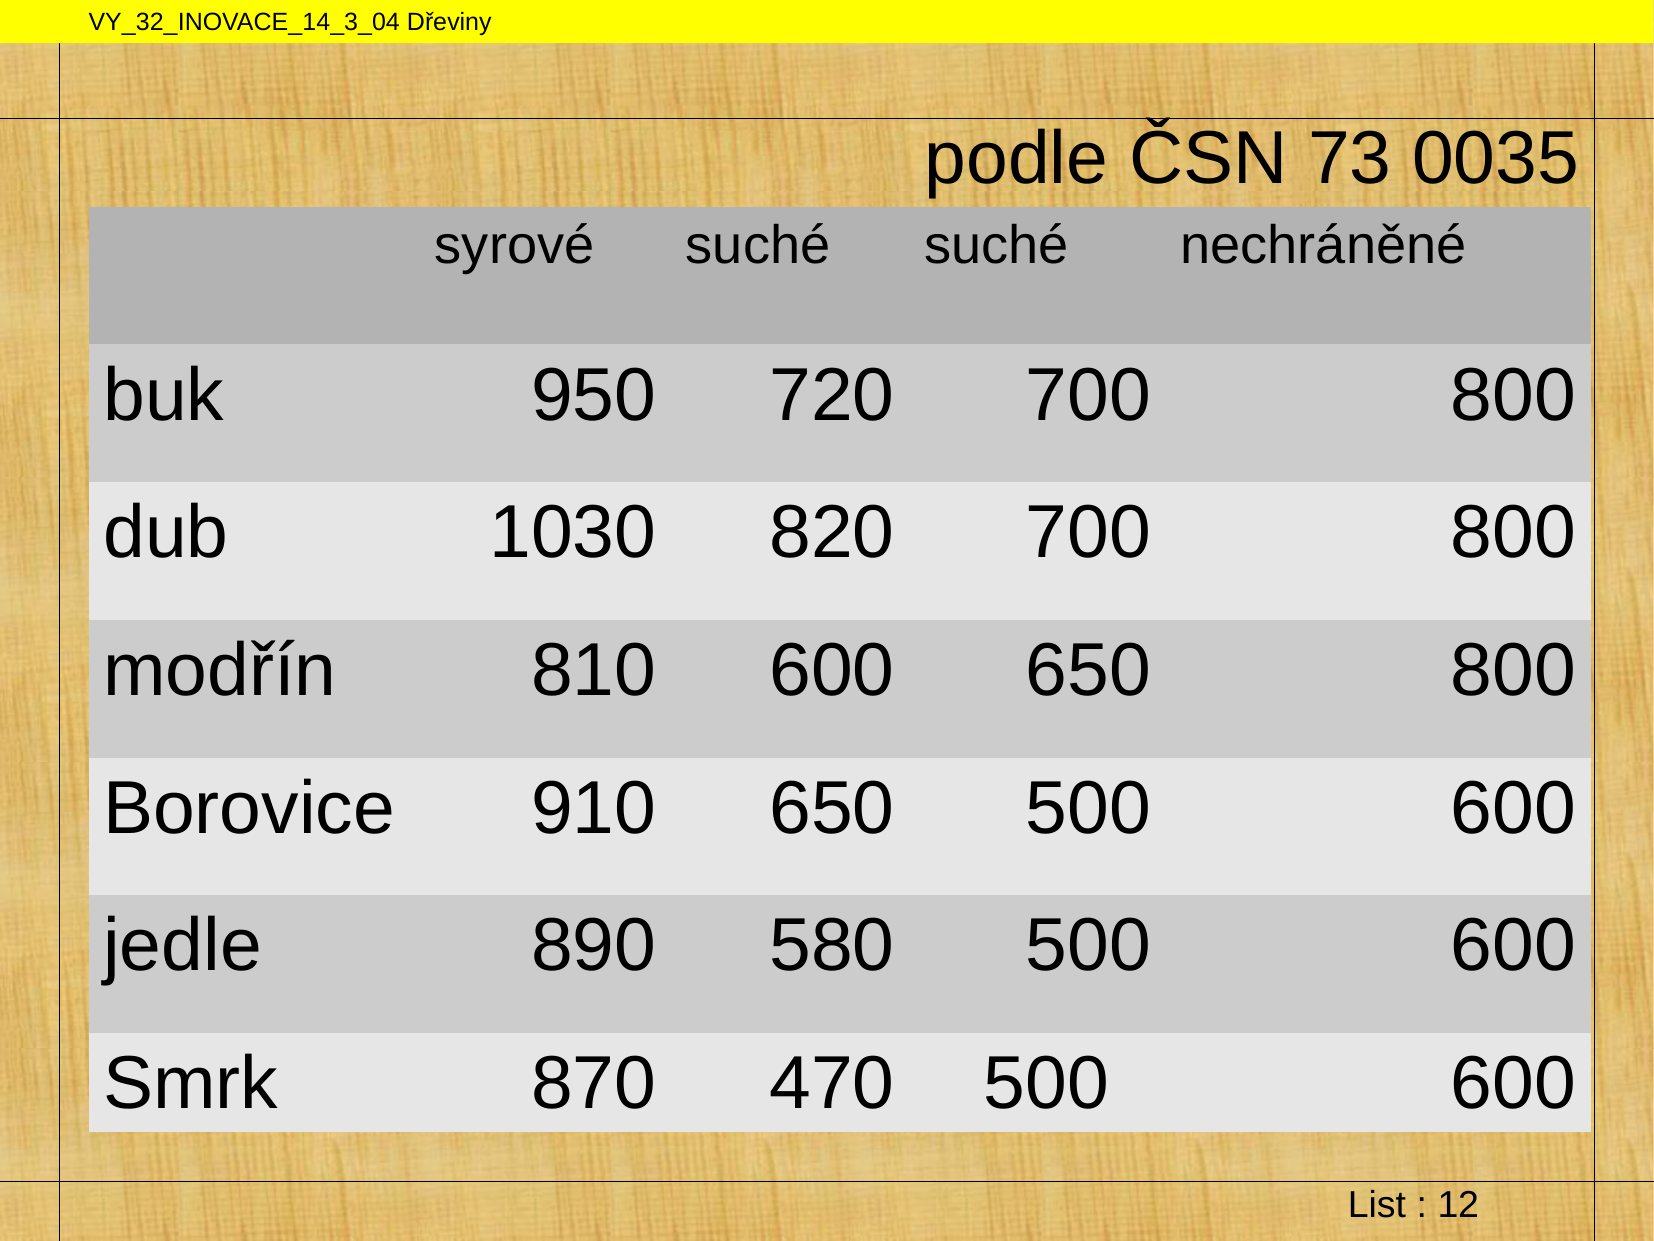

VY_32_INOVACE_14_3_04 Dřeviny
podle ČSN 73 0035
| | syrové | suché | suché | nechráněné |
| --- | --- | --- | --- | --- |
| buk | 950 | 720 | 700 | 800 |
| dub | 1030 | 820 | 700 | 800 |
| modřín | 810 | 600 | 650 | 800 |
| Borovice | 910 | 650 | 500 | 600 |
| jedle | 890 | 580 | 500 | 600 |
| Smrk | 870 | 470 | 500 | 600 |
List :